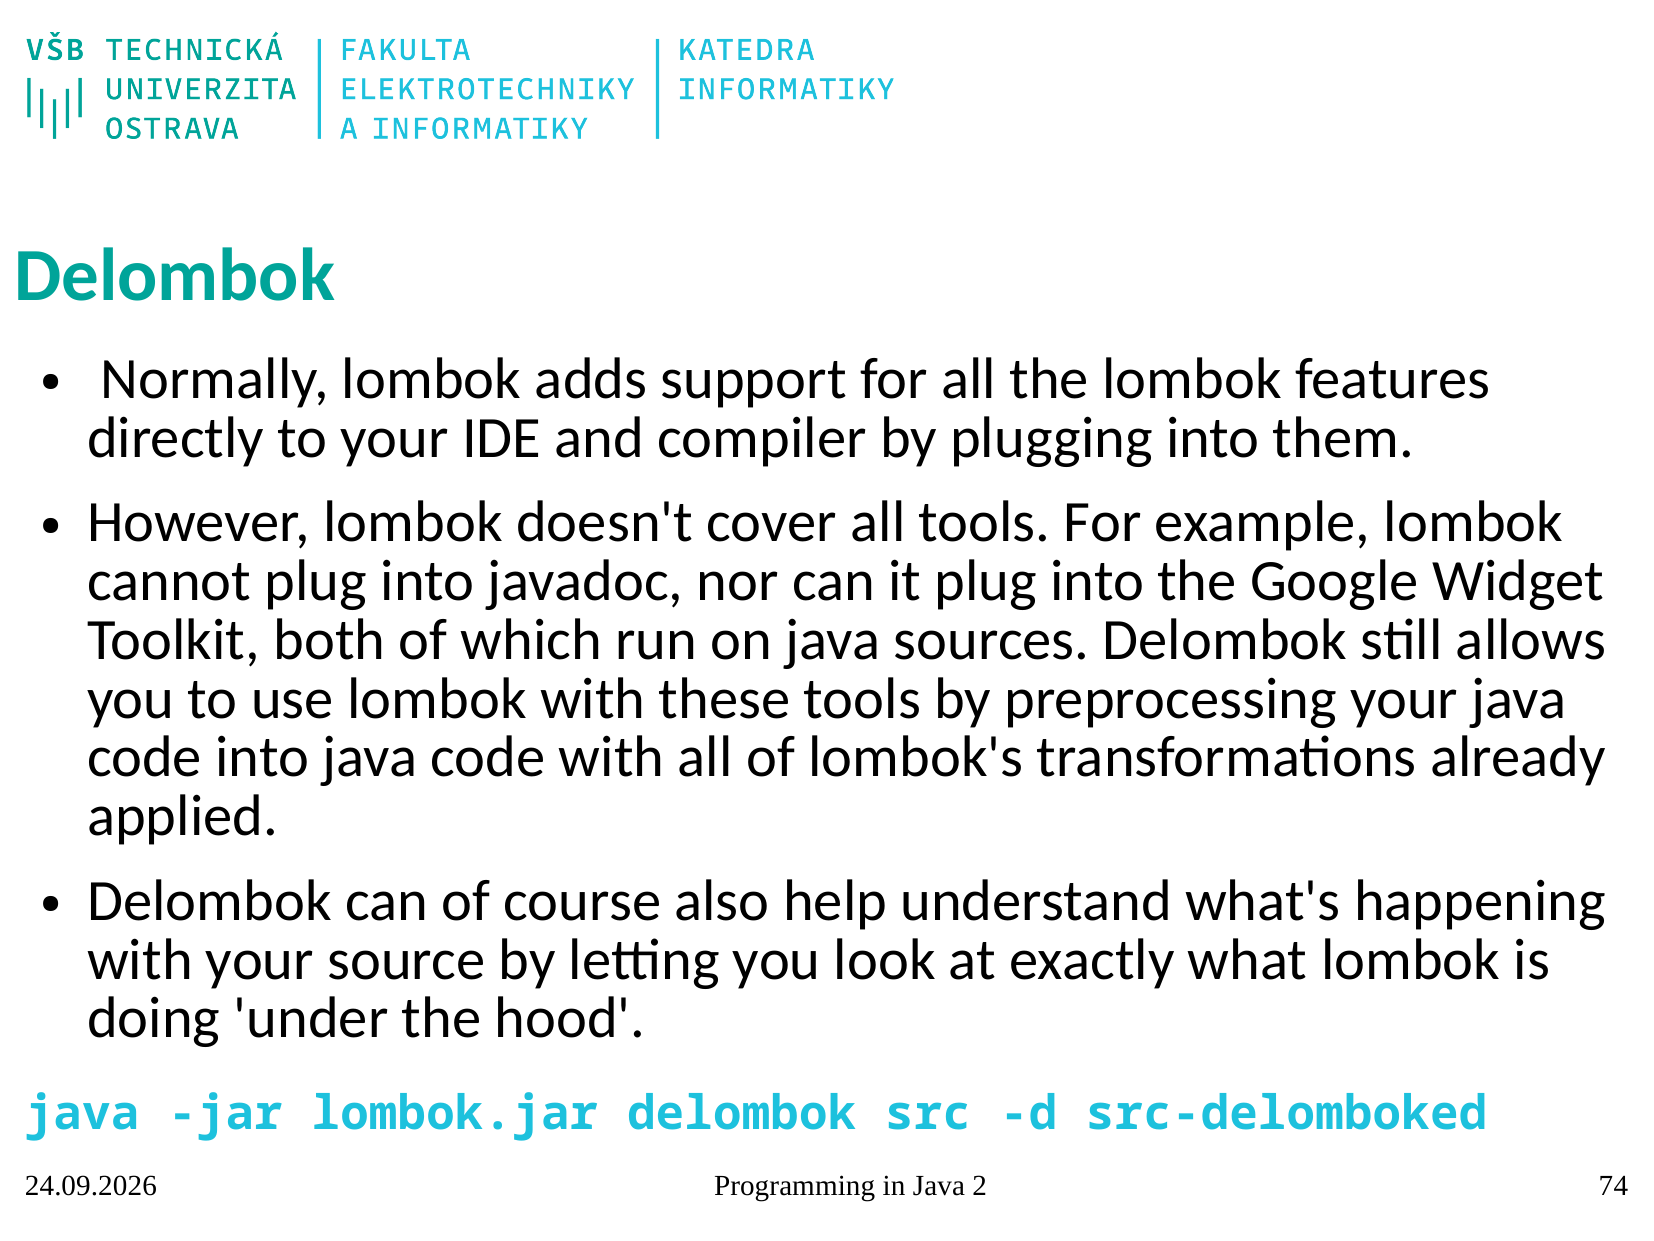

# Delombok
 Normally, lombok adds support for all the lombok features directly to your IDE and compiler by plugging into them.
However, lombok doesn't cover all tools. For example, lombok cannot plug into javadoc, nor can it plug into the Google Widget Toolkit, both of which run on java sources. Delombok still allows you to use lombok with these tools by preprocessing your java code into java code with all of lombok's transformations already applied.
Delombok can of course also help understand what's happening with your source by letting you look at exactly what lombok is doing 'under the hood'.
java -jar lombok.jar delombok src -d src-delomboked
Programming in Java 2
74